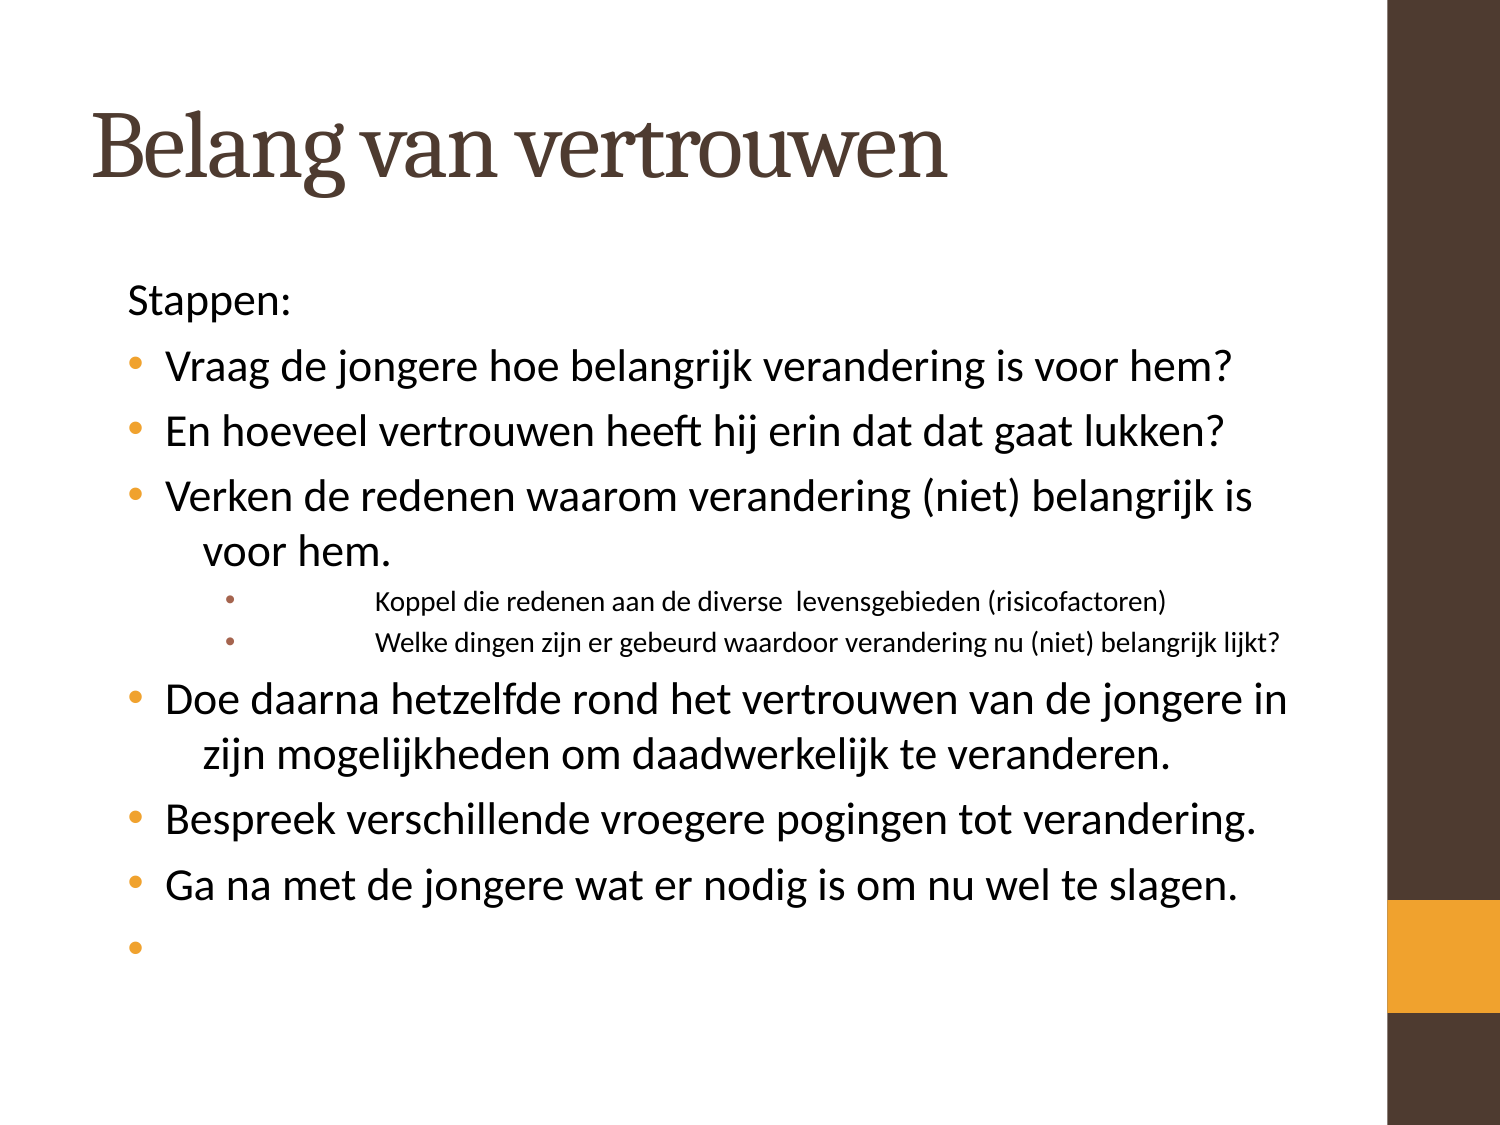

# Belang van vertrouwen
Stappen:
Vraag de jongere hoe belangrijk verandering is voor hem?
En hoeveel vertrouwen heeft hij erin dat dat gaat lukken?
Verken de redenen waarom verandering (niet) belangrijk is voor hem.
	Koppel die redenen aan de diverse levensgebieden (risicofactoren)
	Welke dingen zijn er gebeurd waardoor verandering nu (niet) belangrijk lijkt?
Doe daarna hetzelfde rond het vertrouwen van de jongere in zijn mogelijkheden om daadwerkelijk te veranderen.
Bespreek verschillende vroegere pogingen tot verandering.
Ga na met de jongere wat er nodig is om nu wel te slagen.